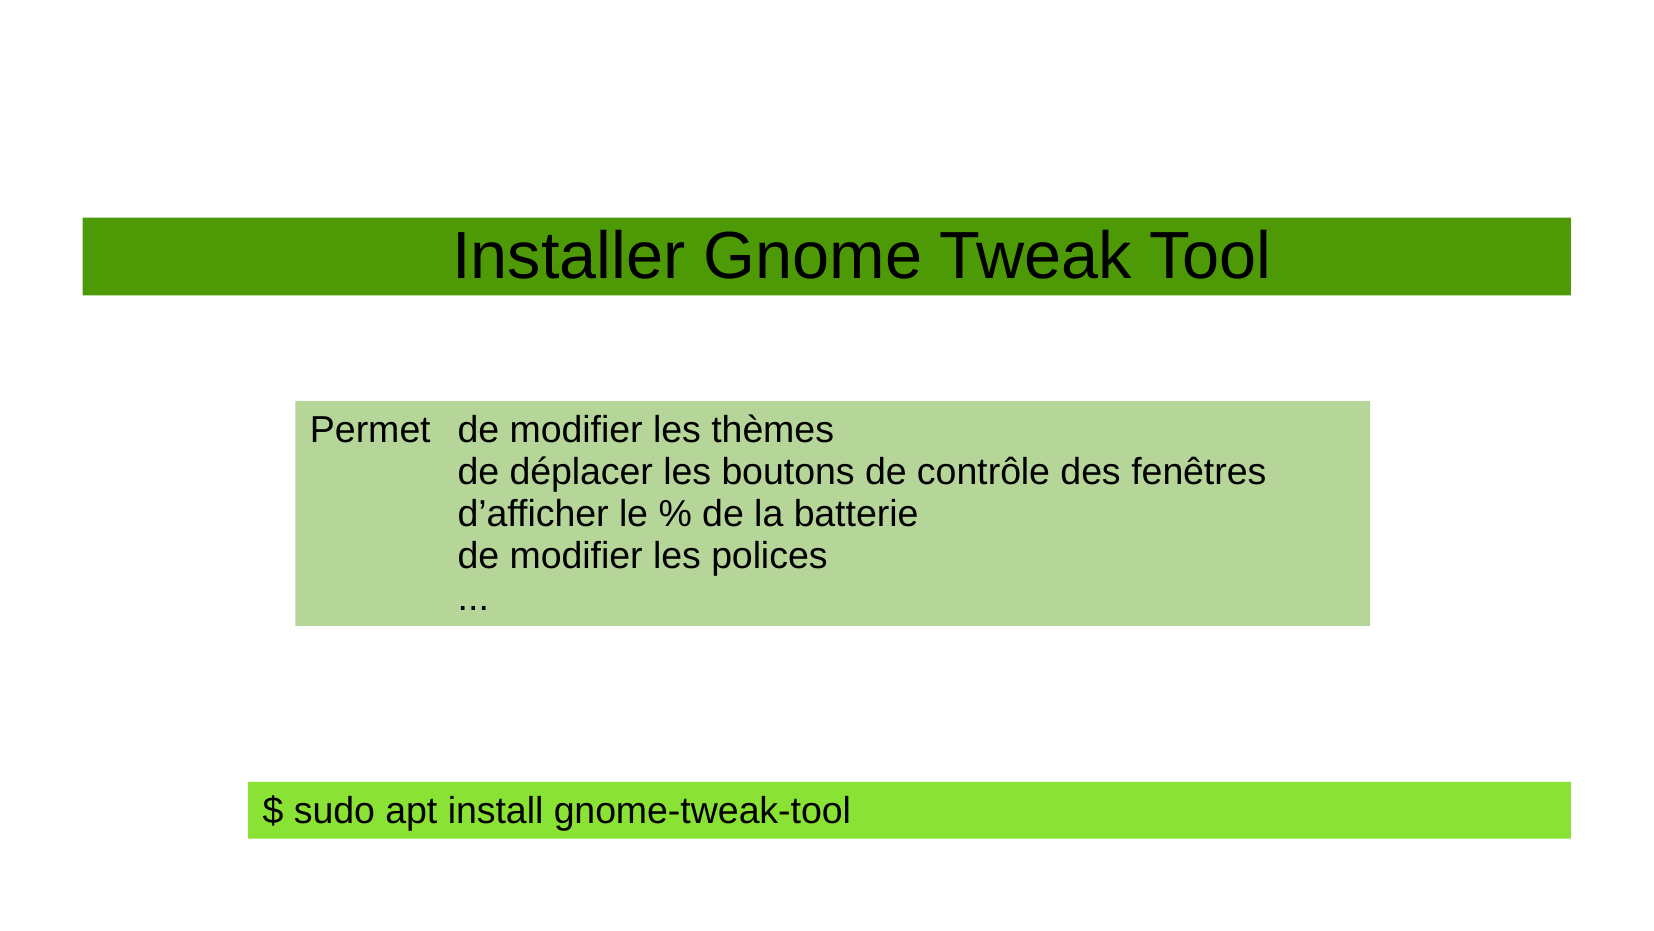

# Installer Gnome Tweak Tool
Permet	de modifier les thèmes
		de déplacer les boutons de contrôle des fenêtres
		d’afficher le % de la batterie
		de modifier les polices
		...
$ sudo apt install gnome-tweak-tool